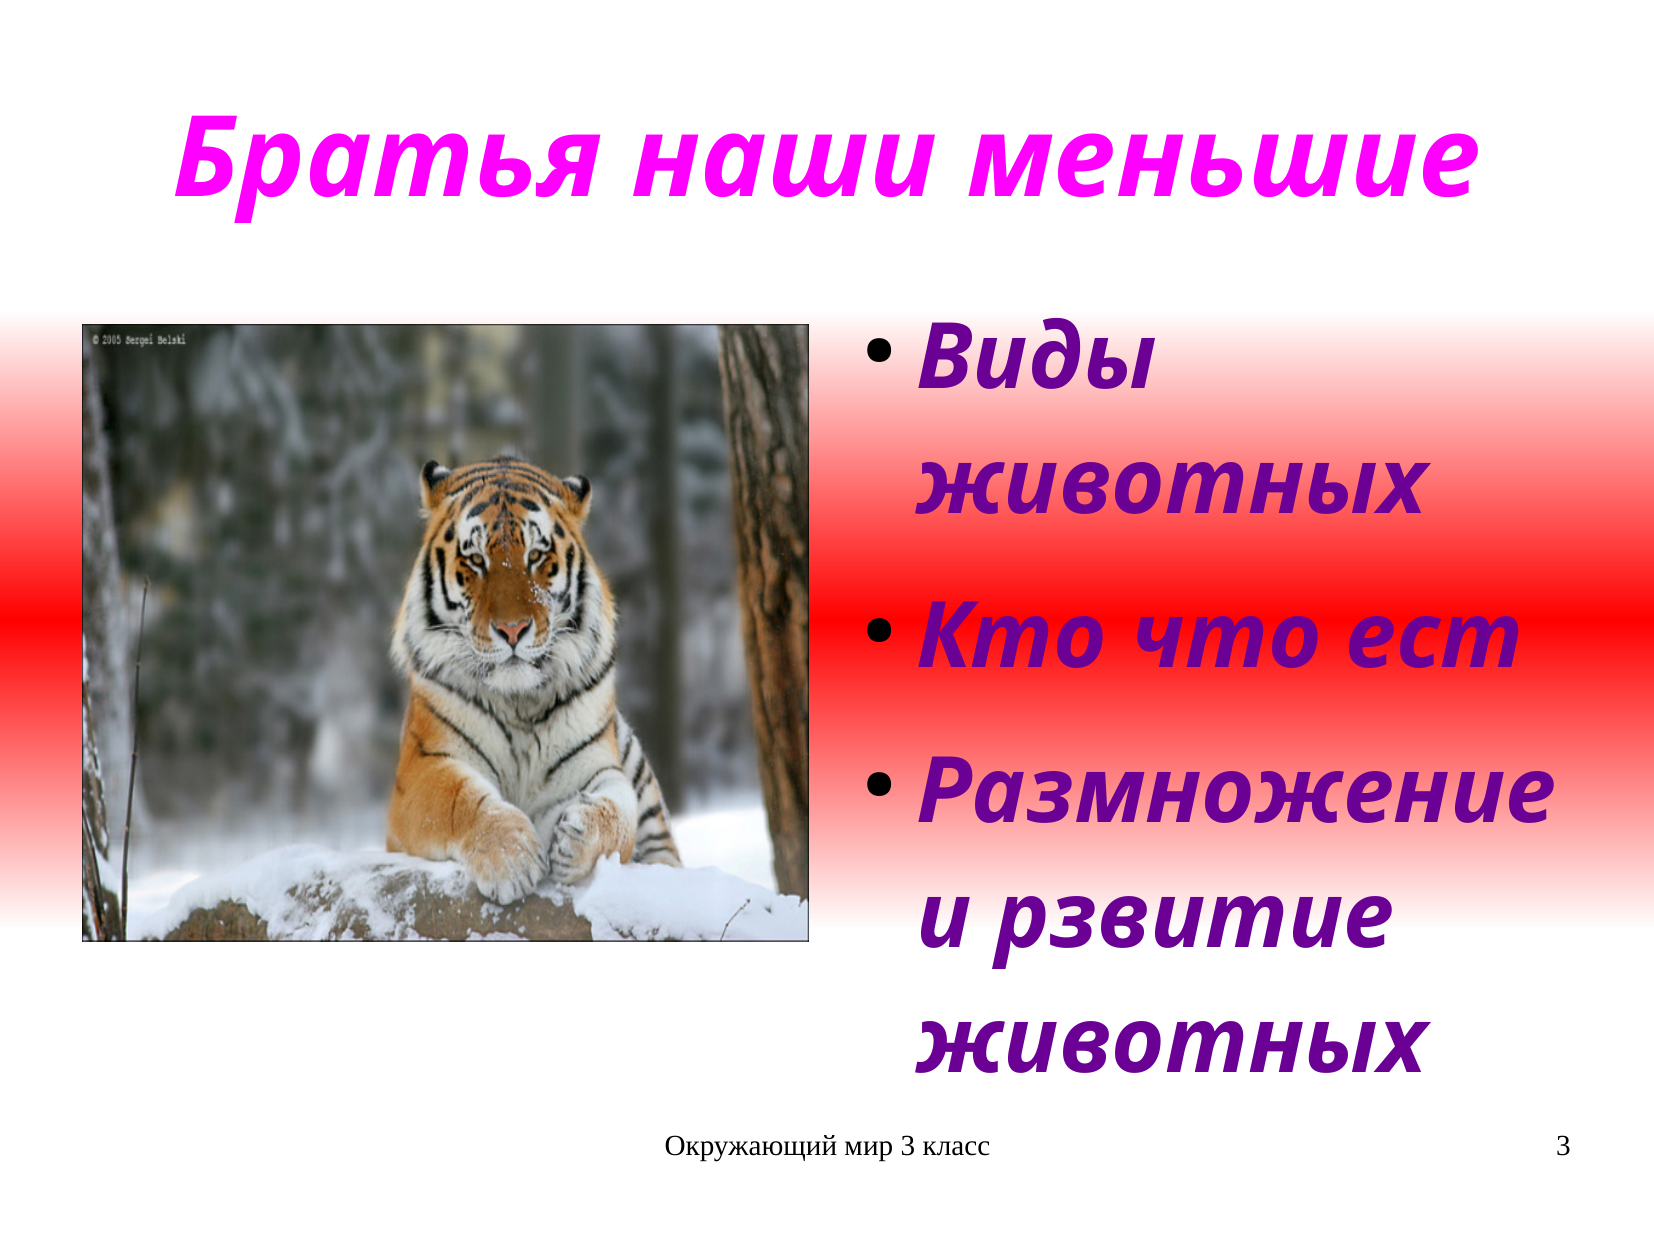

# Братья наши меньшие
Виды животных
Кто что ест
Размножение и рзвитие животных
Окружающий мир 3 класс
3